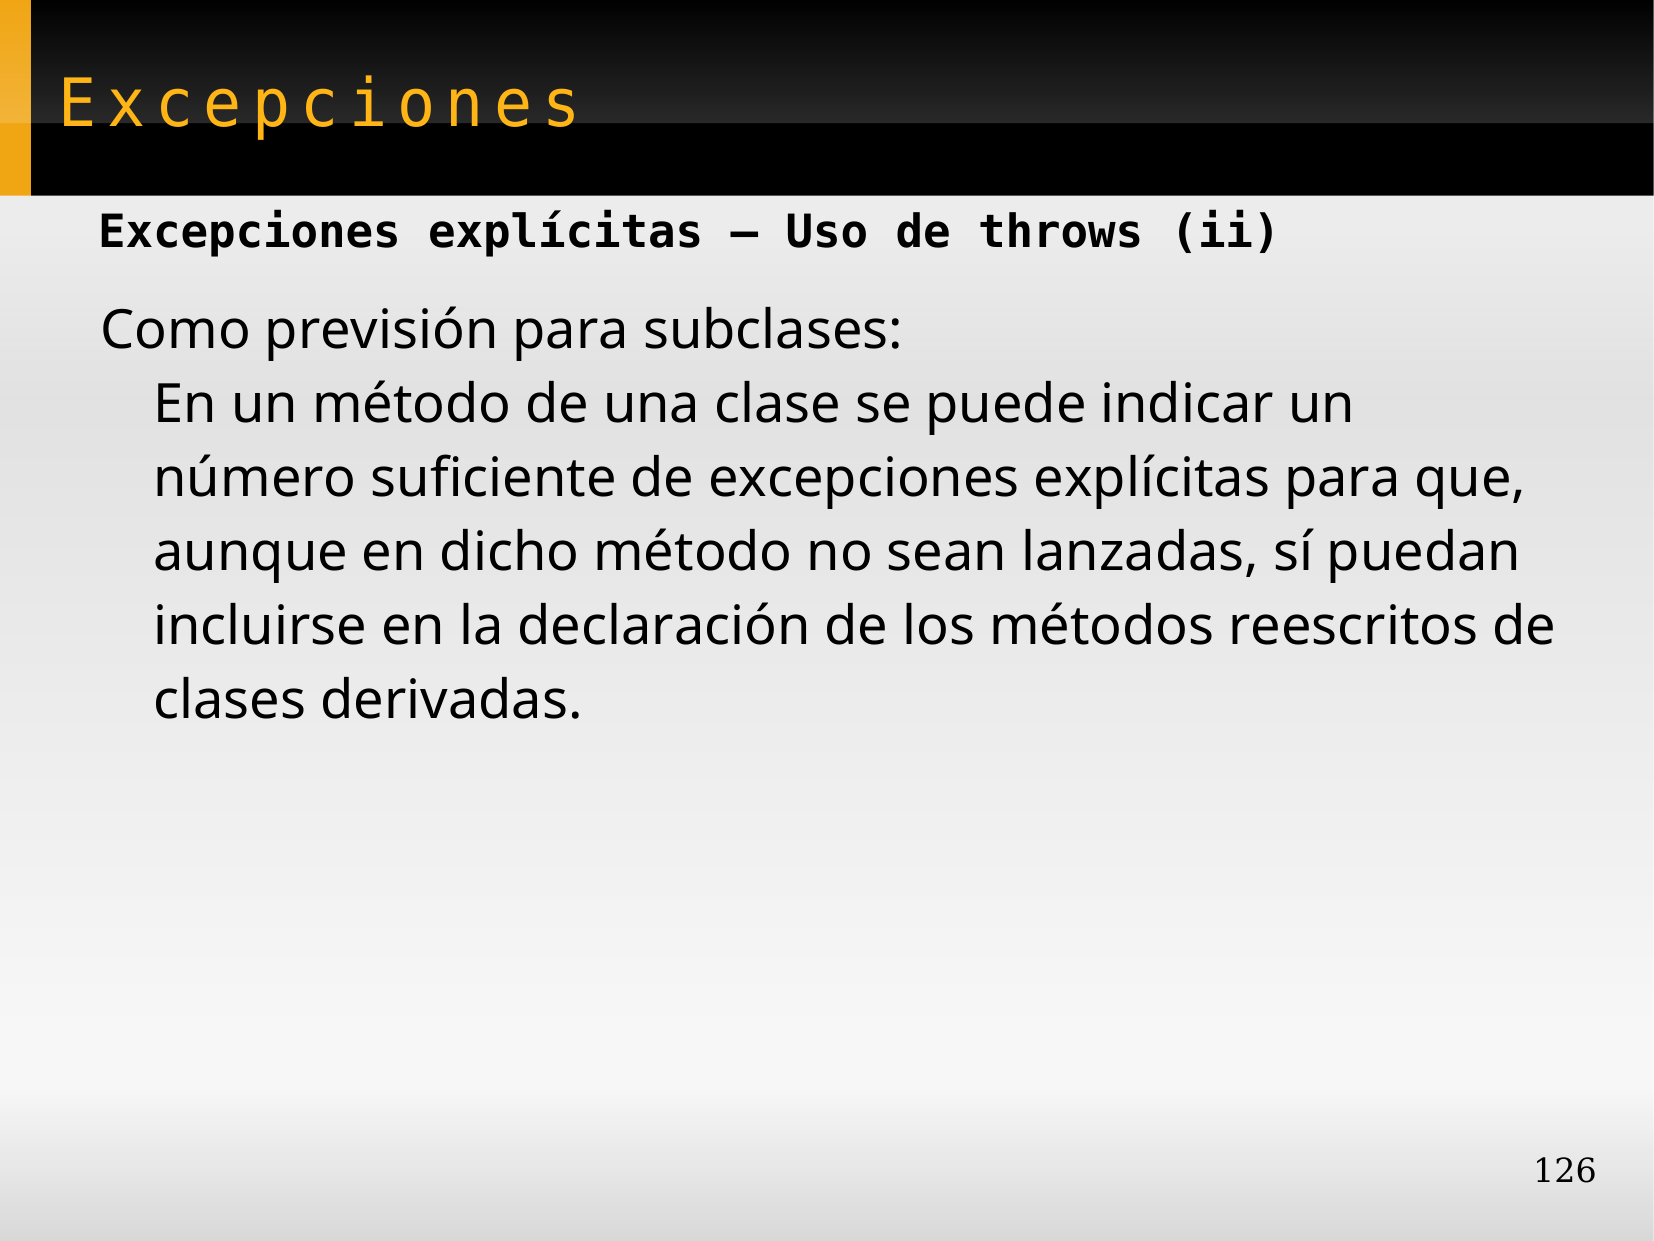

# Excepciones
Excepciones explícitas – Uso de throws (ii)
Como previsión para subclases:
En un método de una clase se puede indicar un número suficiente de excepciones explícitas para que, aunque en dicho método no sean lanzadas, sí puedan incluirse en la declaración de los métodos reescritos de clases derivadas.
126